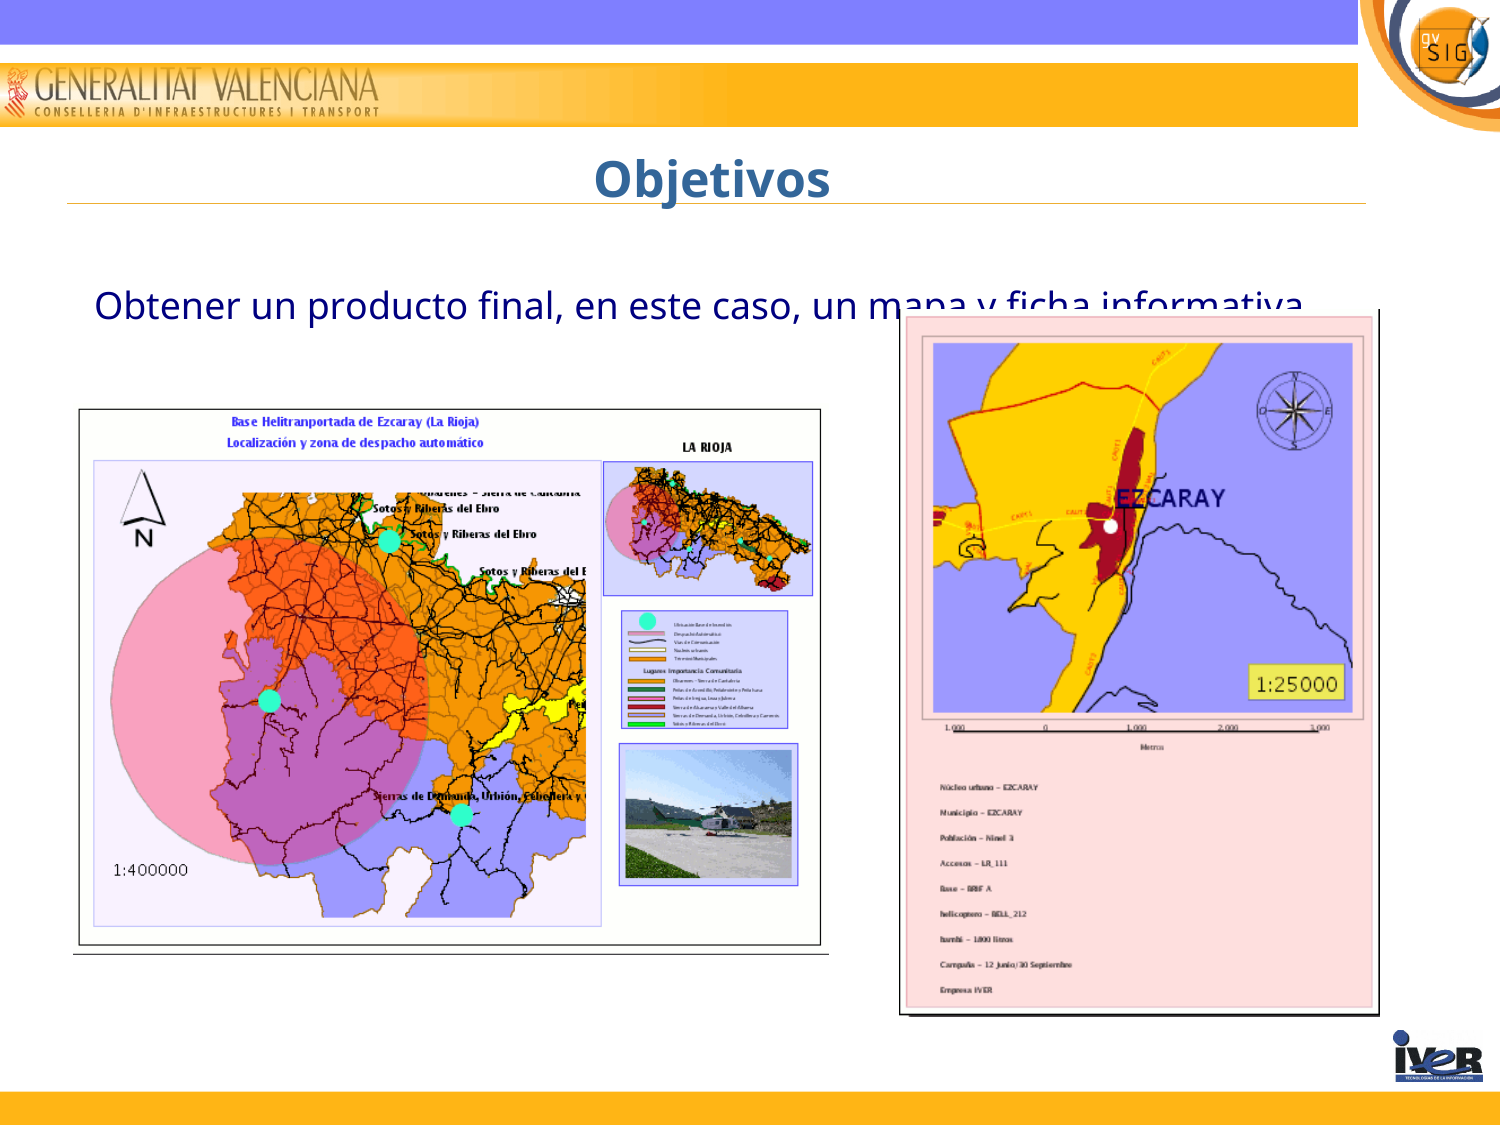

Objetivos
# Obtener un producto final, en este caso, un mapa y ficha informativa.